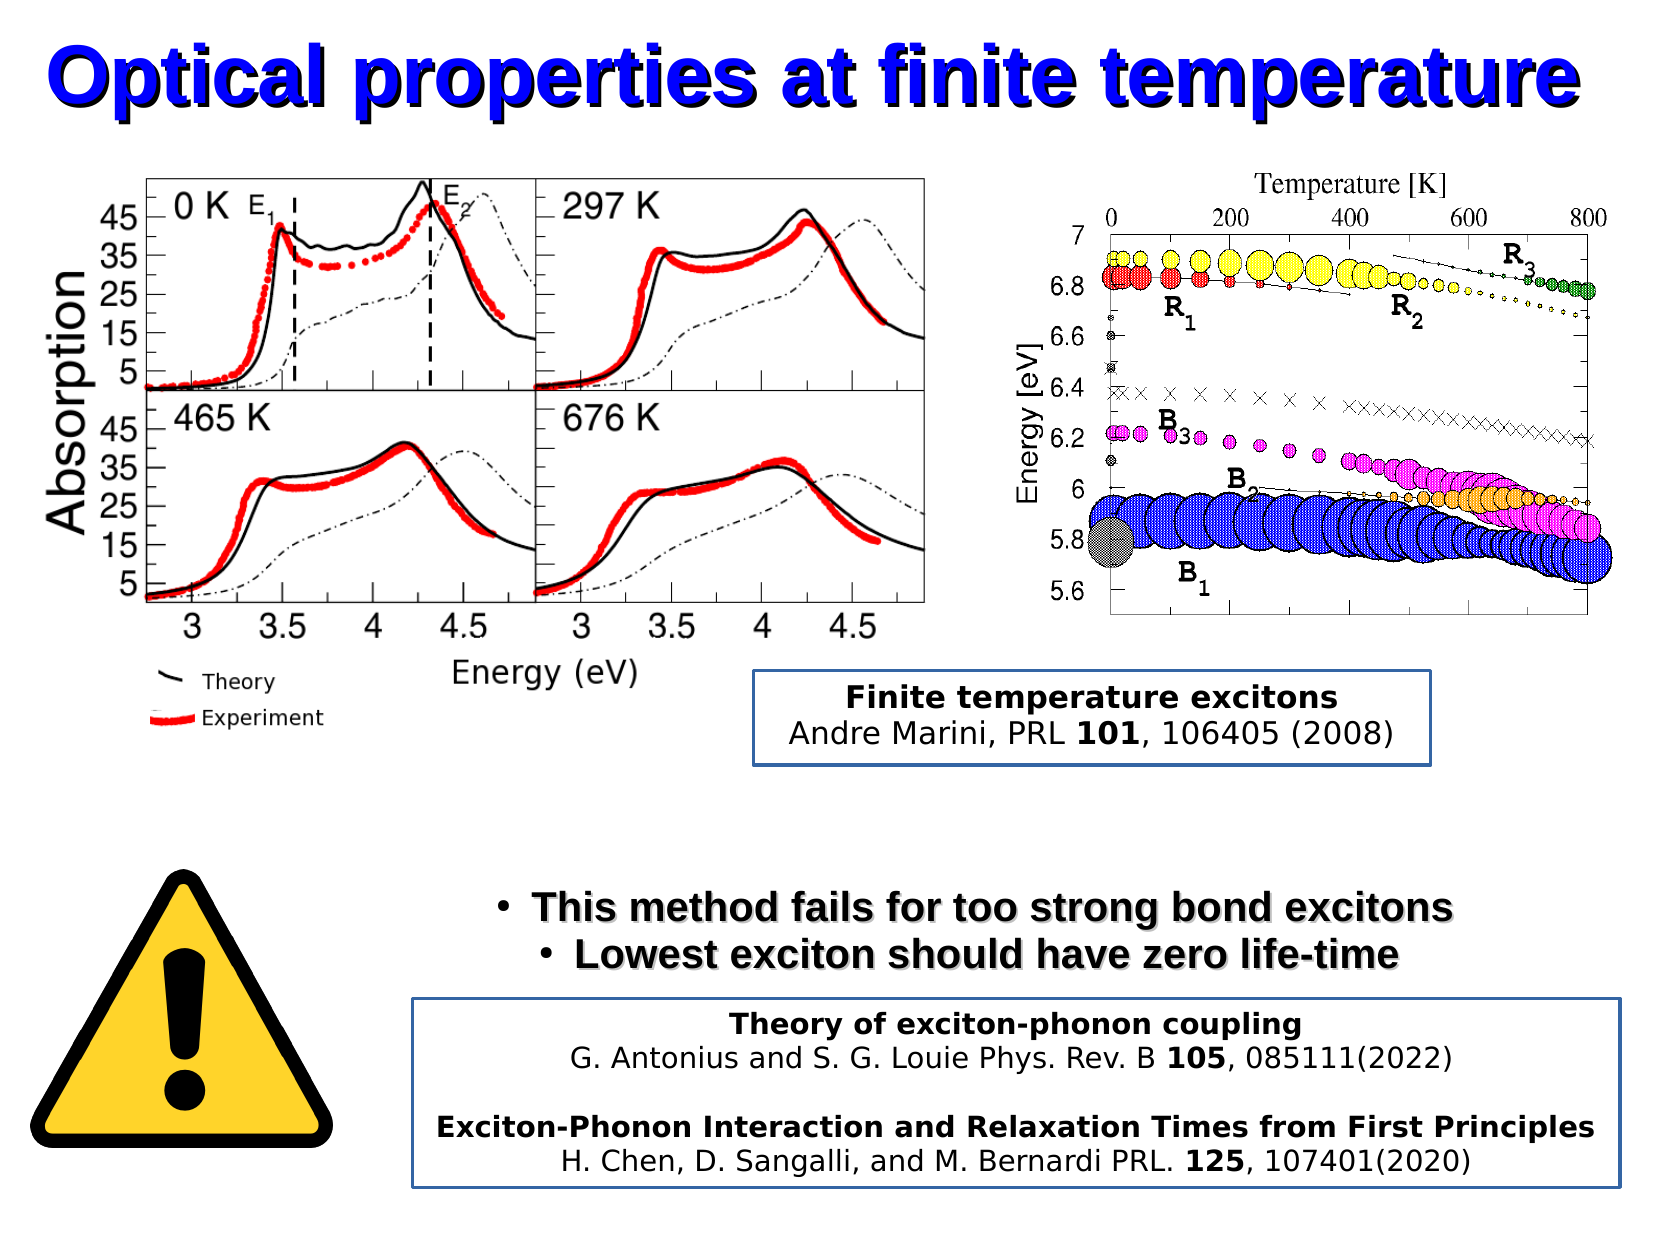

Optical properties at finite temperature
Finite temperature excitons
Andre Marini, PRL 101, 106405 (2008)
This method fails for too strong bond excitons
Lowest exciton should have zero life-time
Theory of exciton-phonon coupling
G. Antonius and S. G. Louie Phys. Rev. B 105, 085111(2022)
Exciton-Phonon Interaction and Relaxation Times from First Principles
H. Chen, D. Sangalli, and M. Bernardi PRL. 125, 107401(2020)